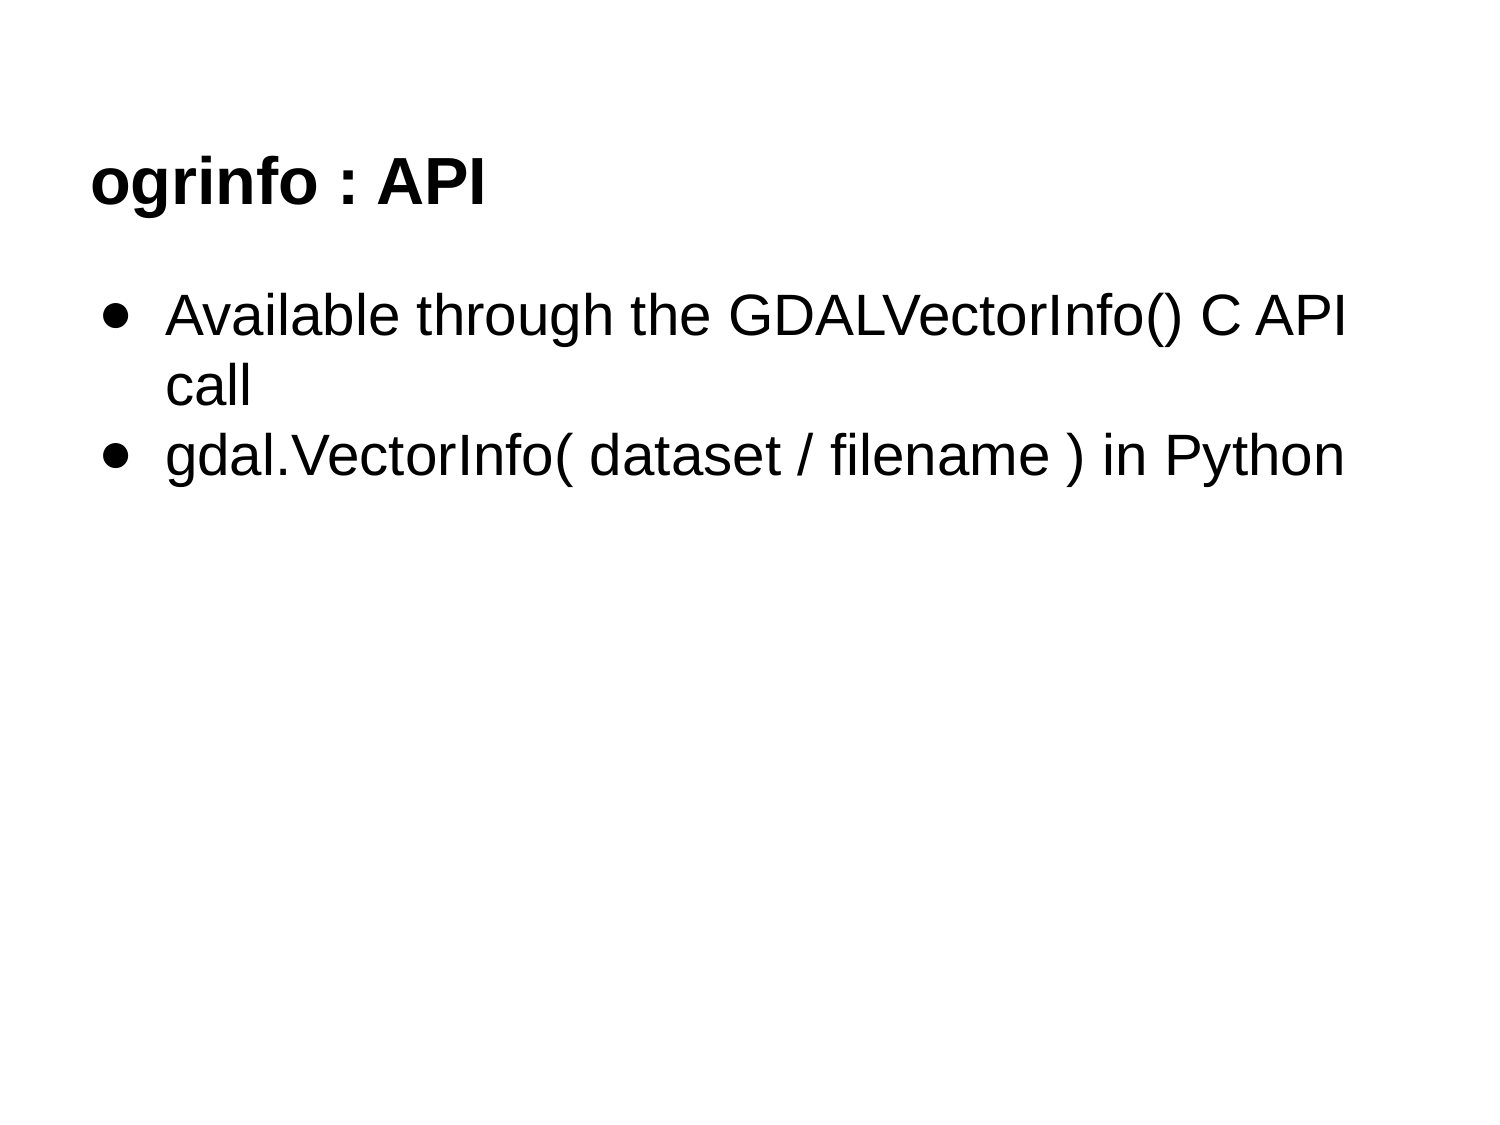

# ogrinfo : API
Available through the GDALVectorInfo() C API call
gdal.VectorInfo( dataset / filename ) in Python